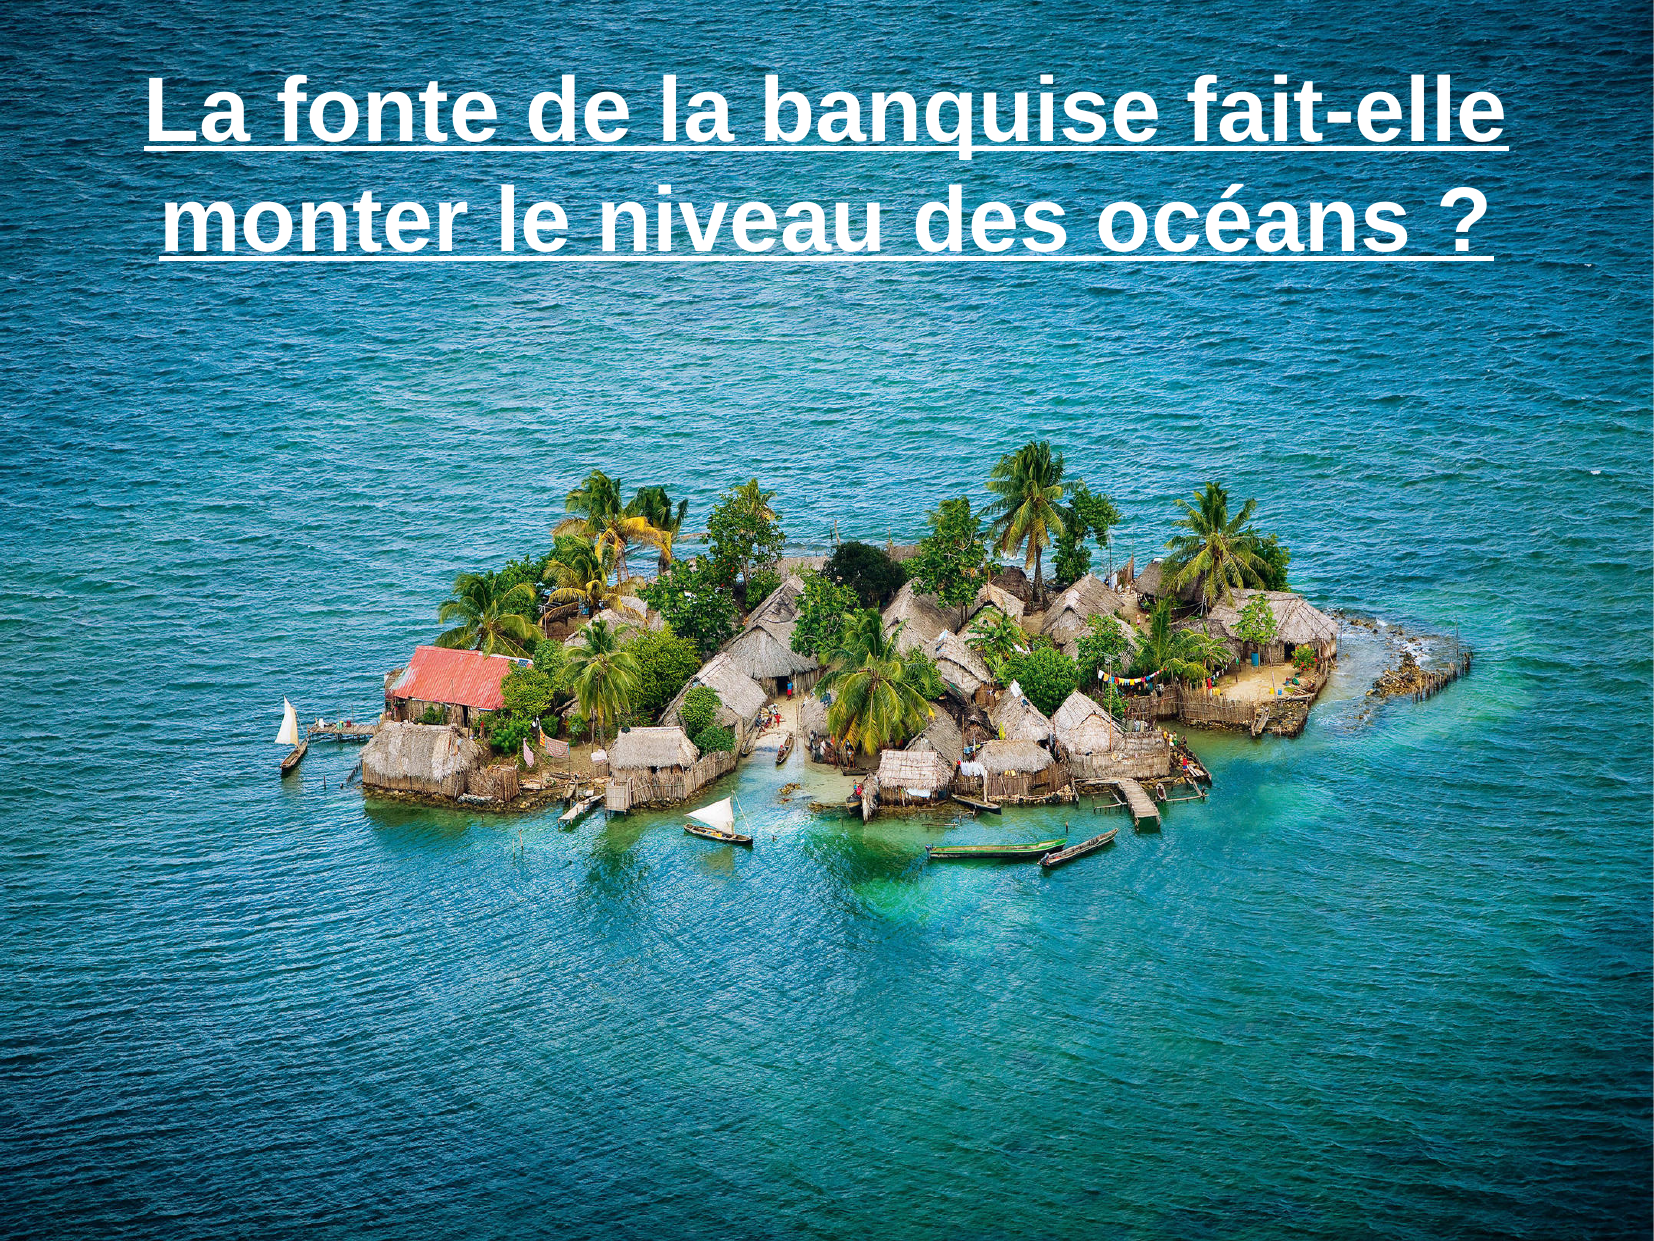

# La fonte de la banquise fait-elle monter le niveau des océans ?